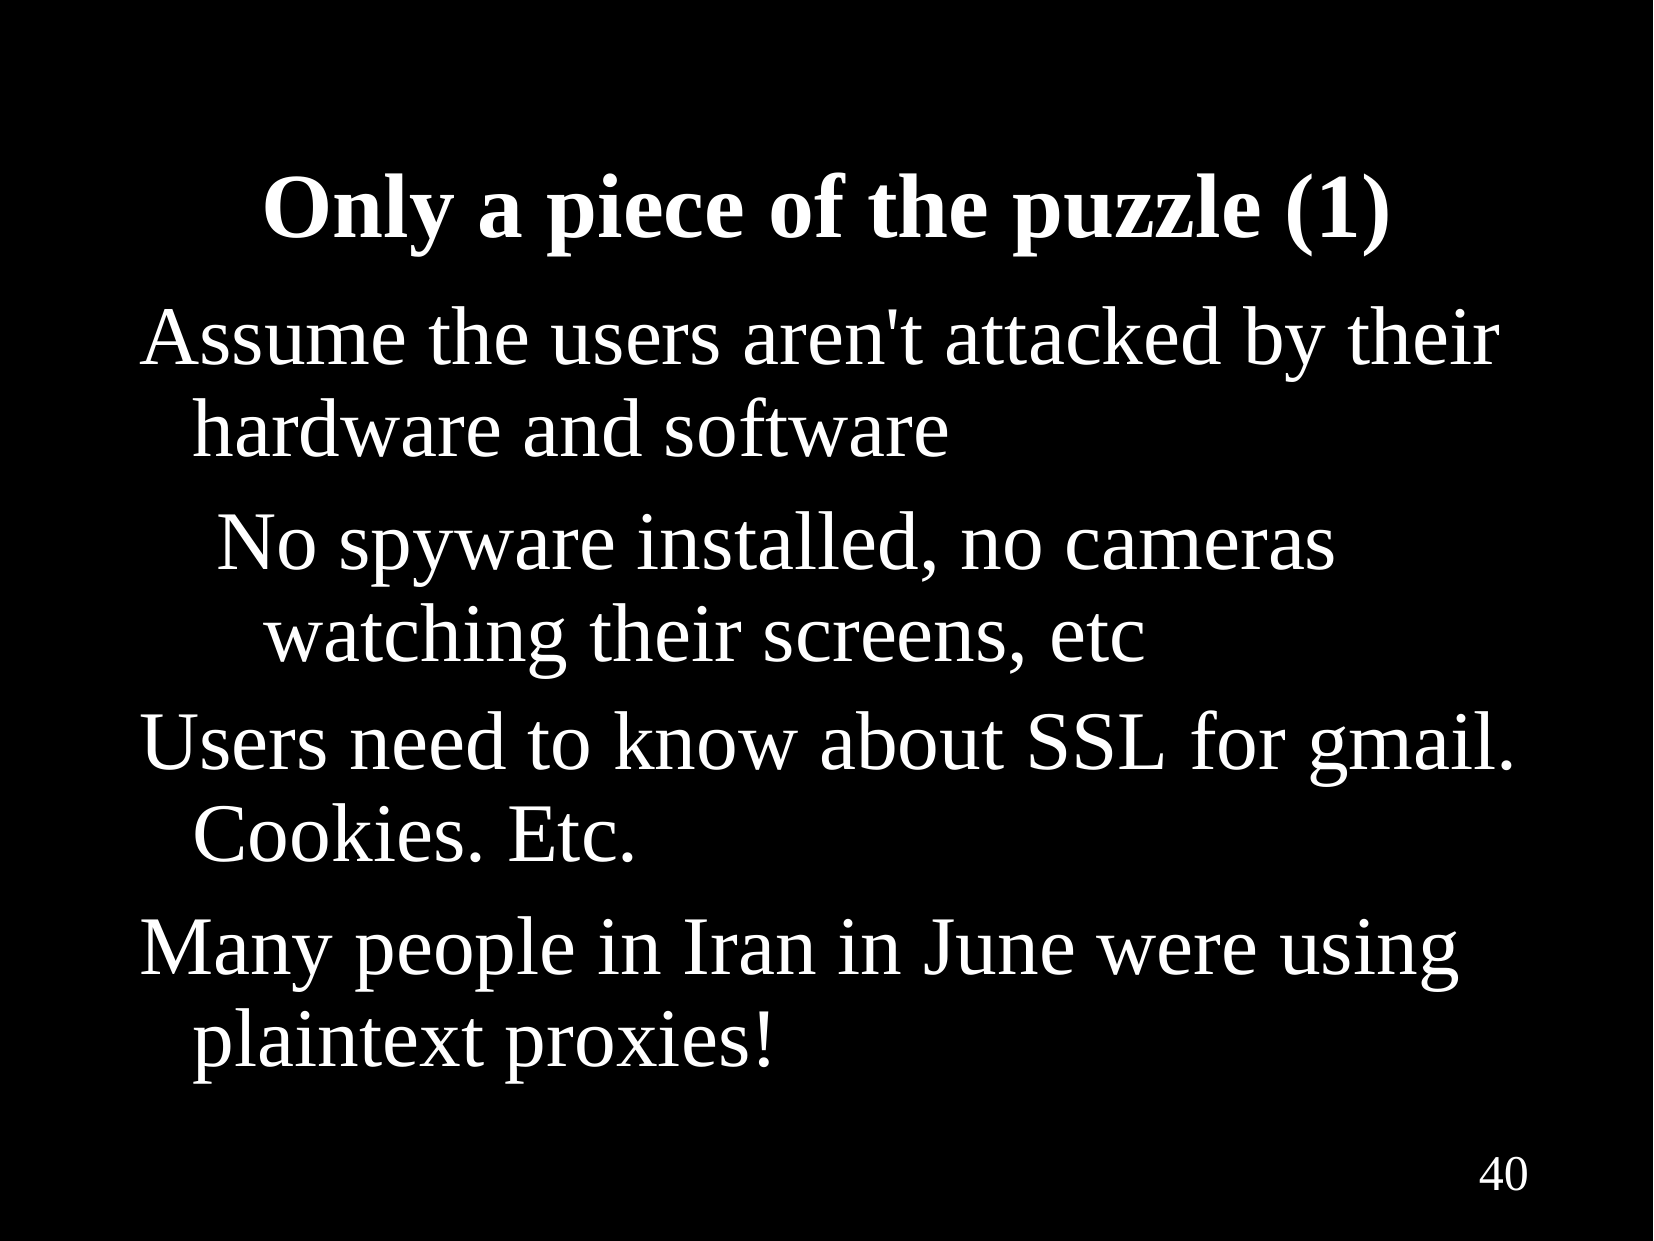

# Only a piece of the puzzle (1)
Assume the users aren't attacked by their hardware and software
No spyware installed, no cameras watching their screens, etc
Users need to know about SSL for gmail. Cookies. Etc.
Many people in Iran in June were using plaintext proxies!